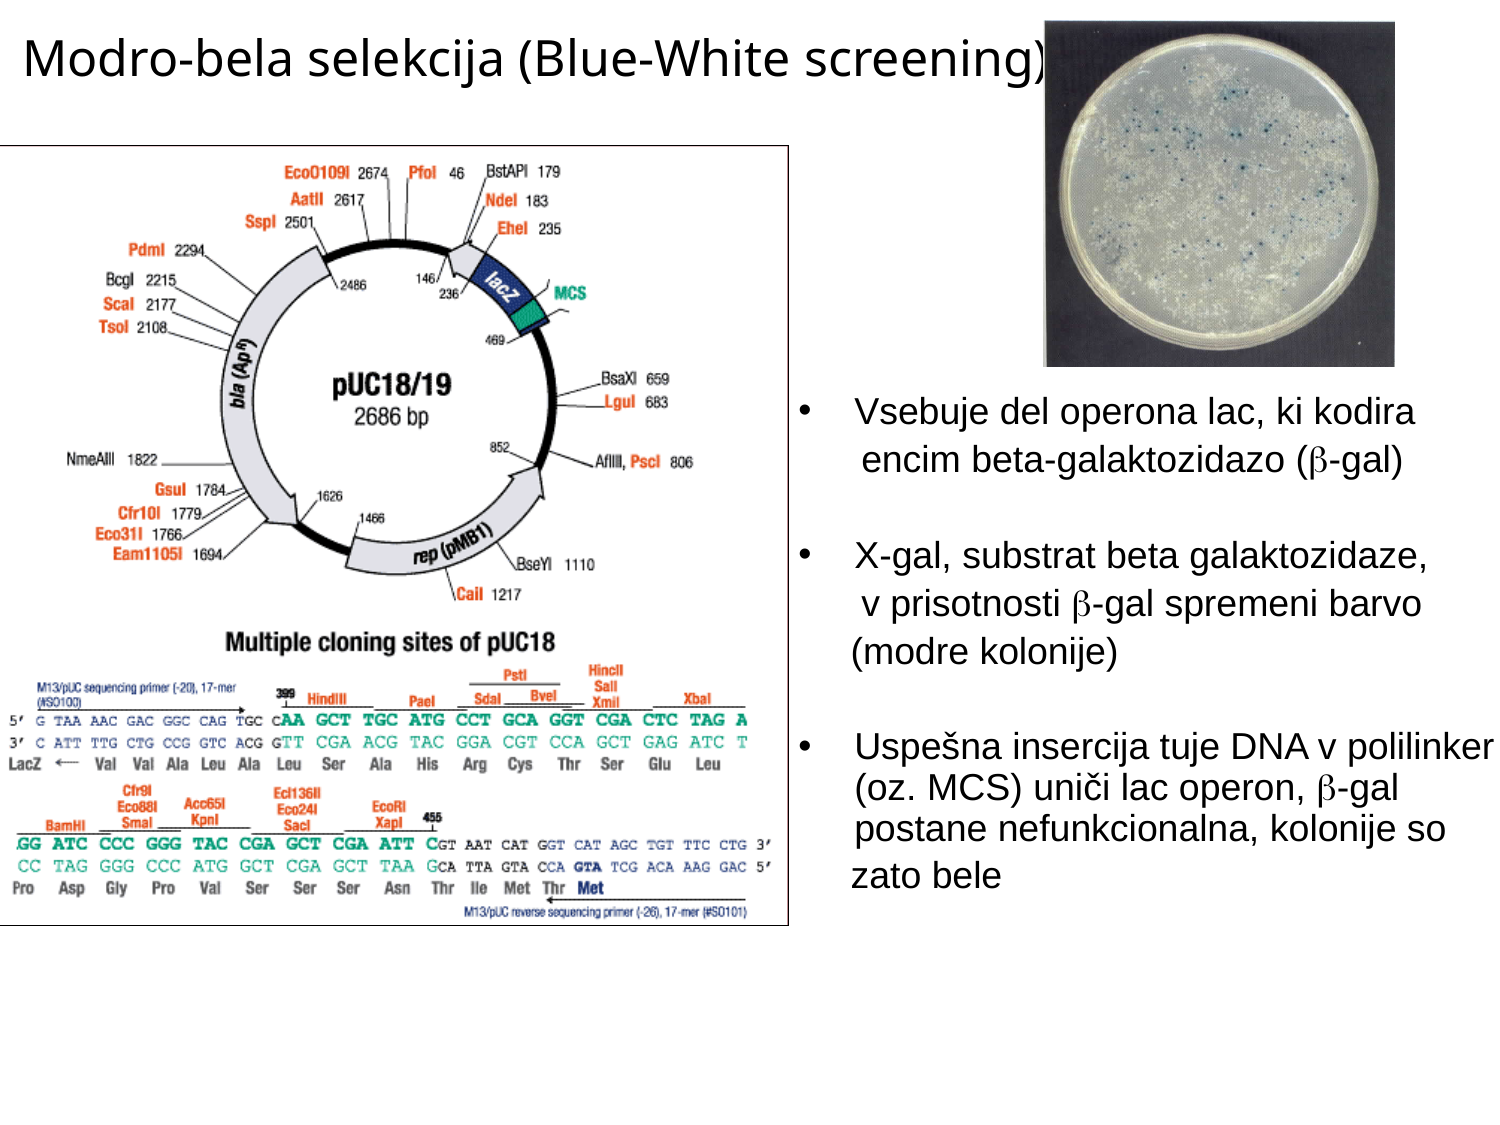

# Modro-bela selekcija (Blue-White screening)
Vsebuje del operona lac, ki kodira
 encim beta-galaktozidazo (b-gal)
X-gal, substrat beta galaktozidaze,
 v prisotnosti b-gal spremeni barvo
 (modre kolonije)
Uspešna insercija tuje DNA v polilinker (oz. MCS) uniči lac operon, b-gal postane nefunkcionalna, kolonije so
 zato bele